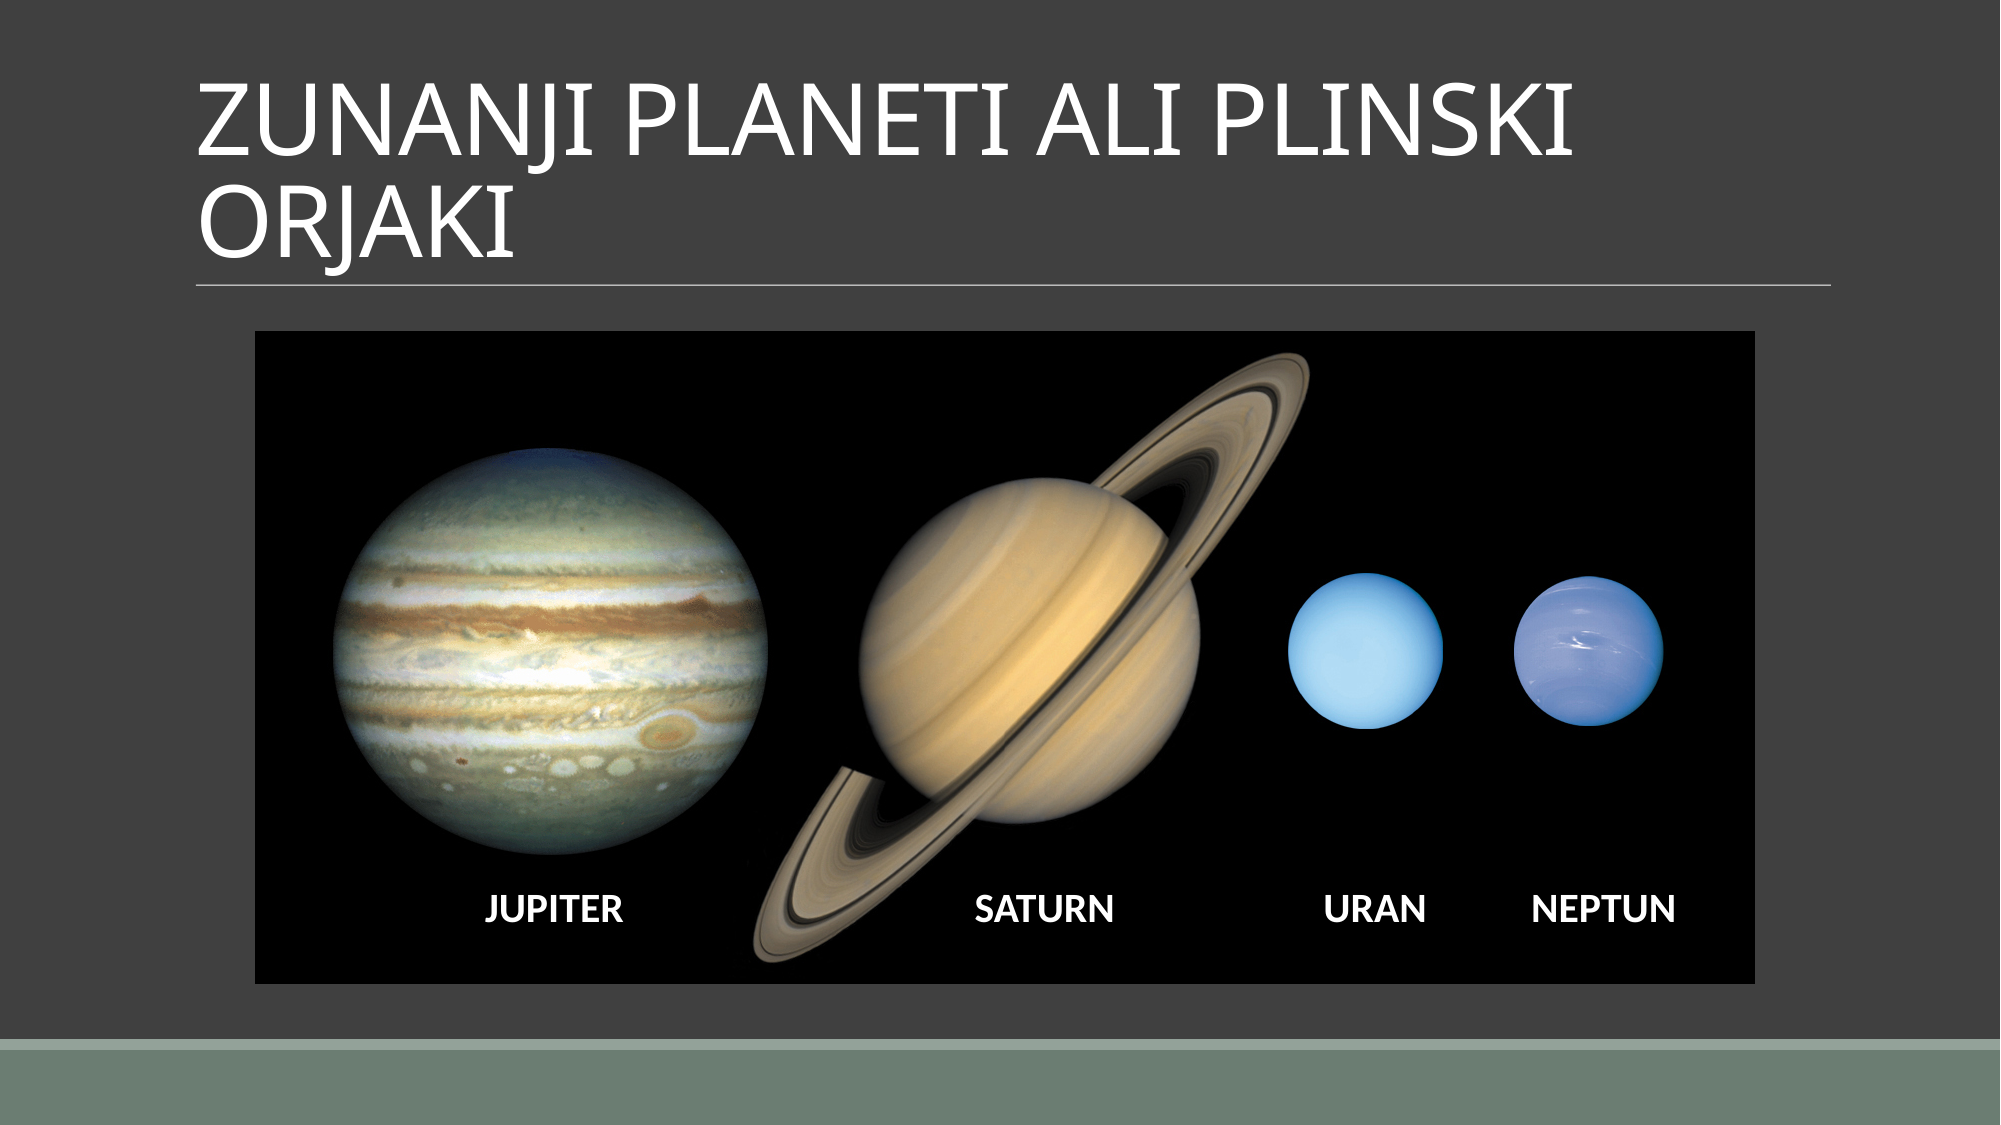

# ZUNANJI PLANETI ALI PLINSKI ORJAKI
 JUPITER SATURN URAN NEPTUN